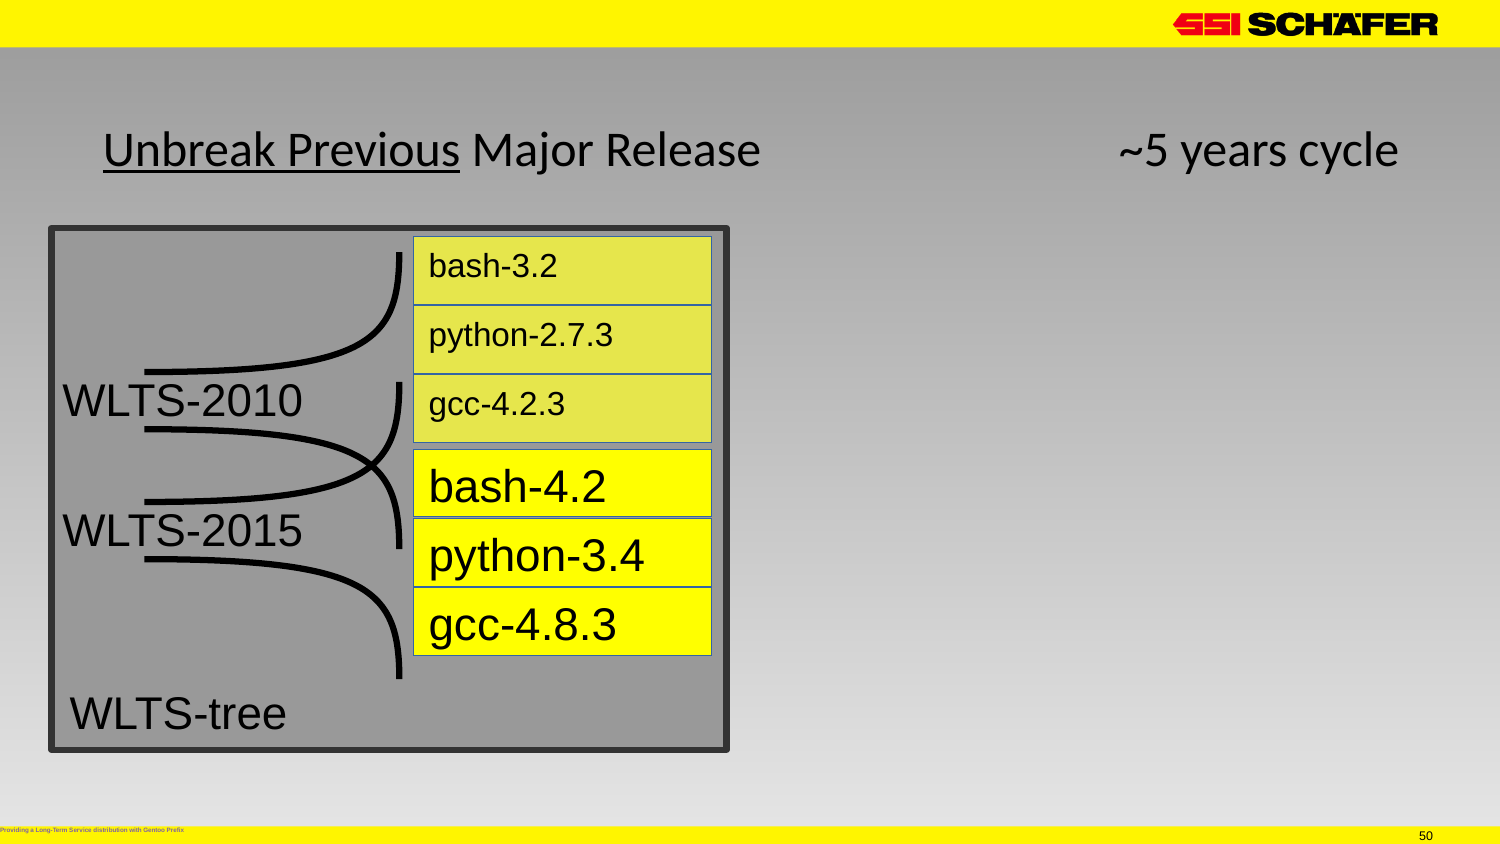

Unbreak Previous Major Release
~5 years cycle
WLTS-tree
python-2.7.3
WLTS-2010
gcc-4.2.3
bash-3.2
WLTS-2015
bash-4.2
python-3.4
# gcc-4.8.3
© 2015 SSI Schäfer